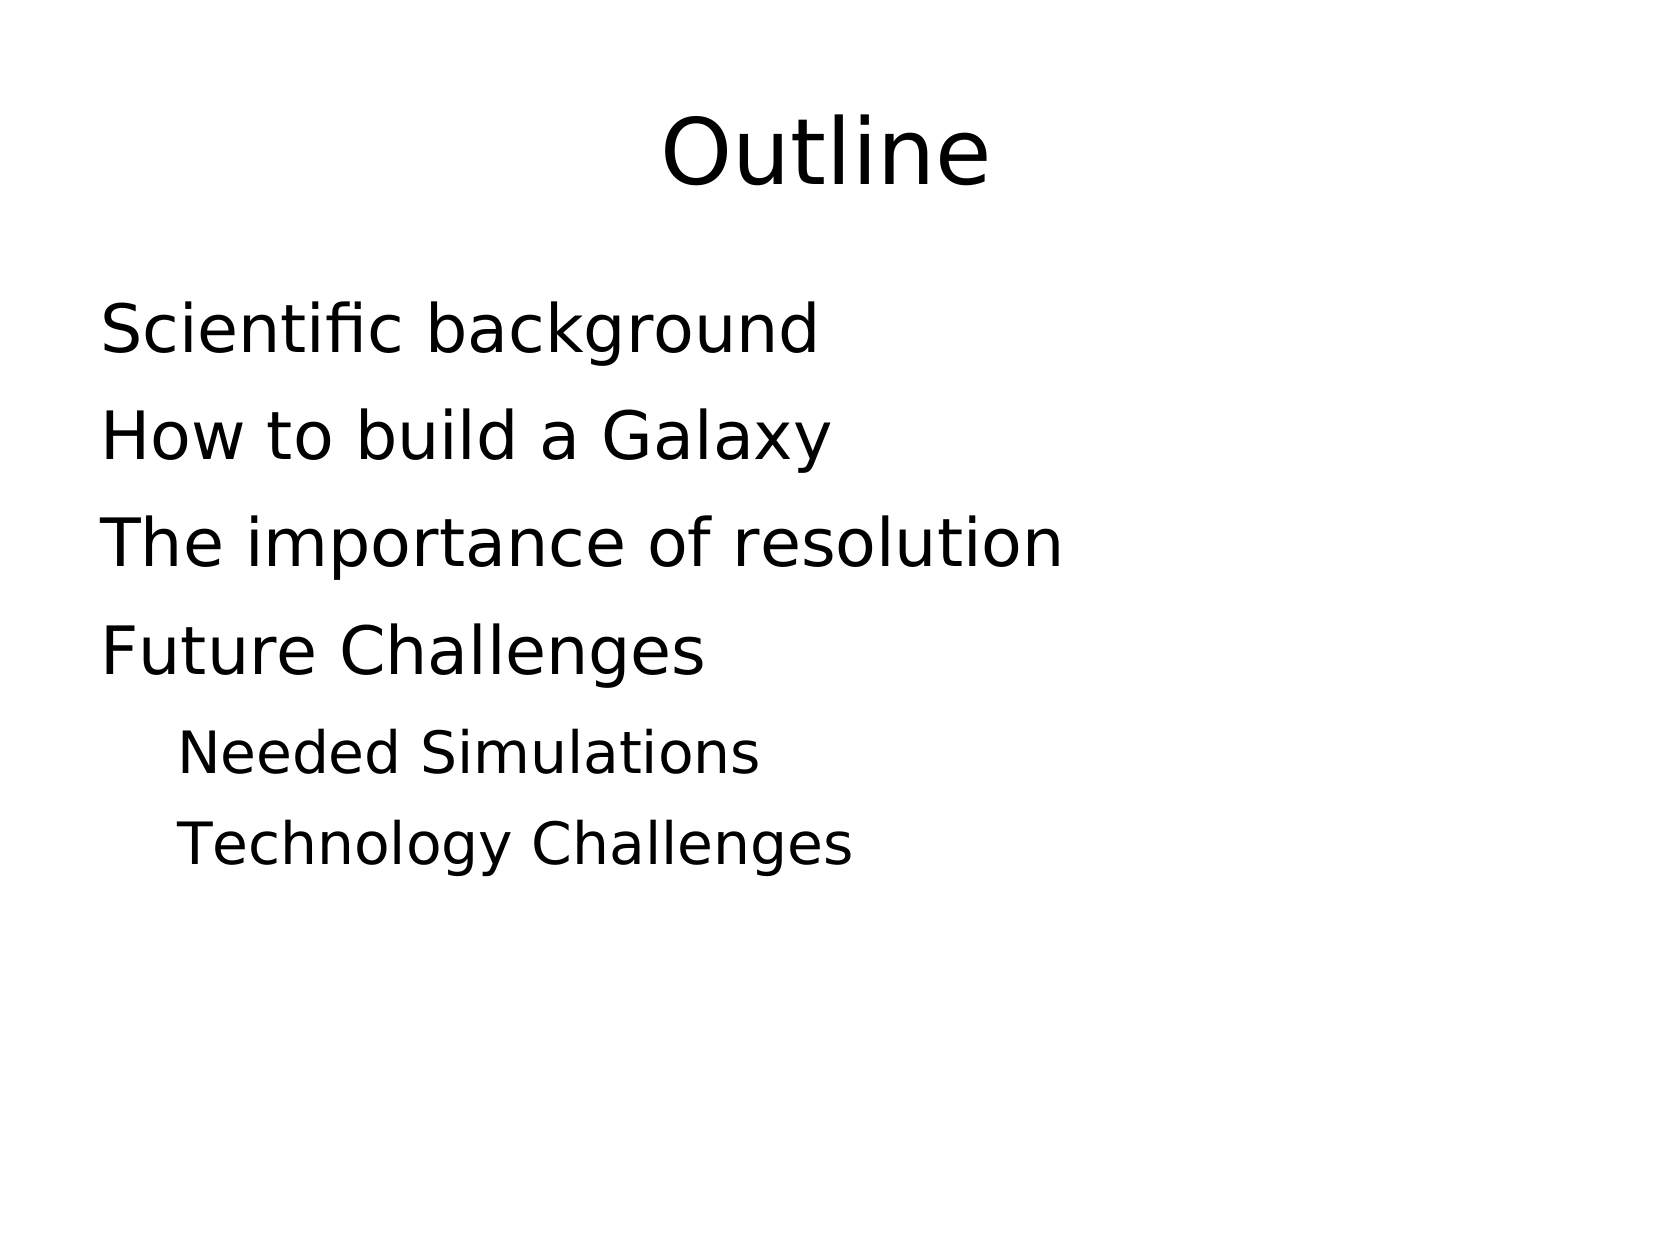

# Outline
Scientific background
How to build a Galaxy
The importance of resolution
Future Challenges
Needed Simulations
Technology Challenges